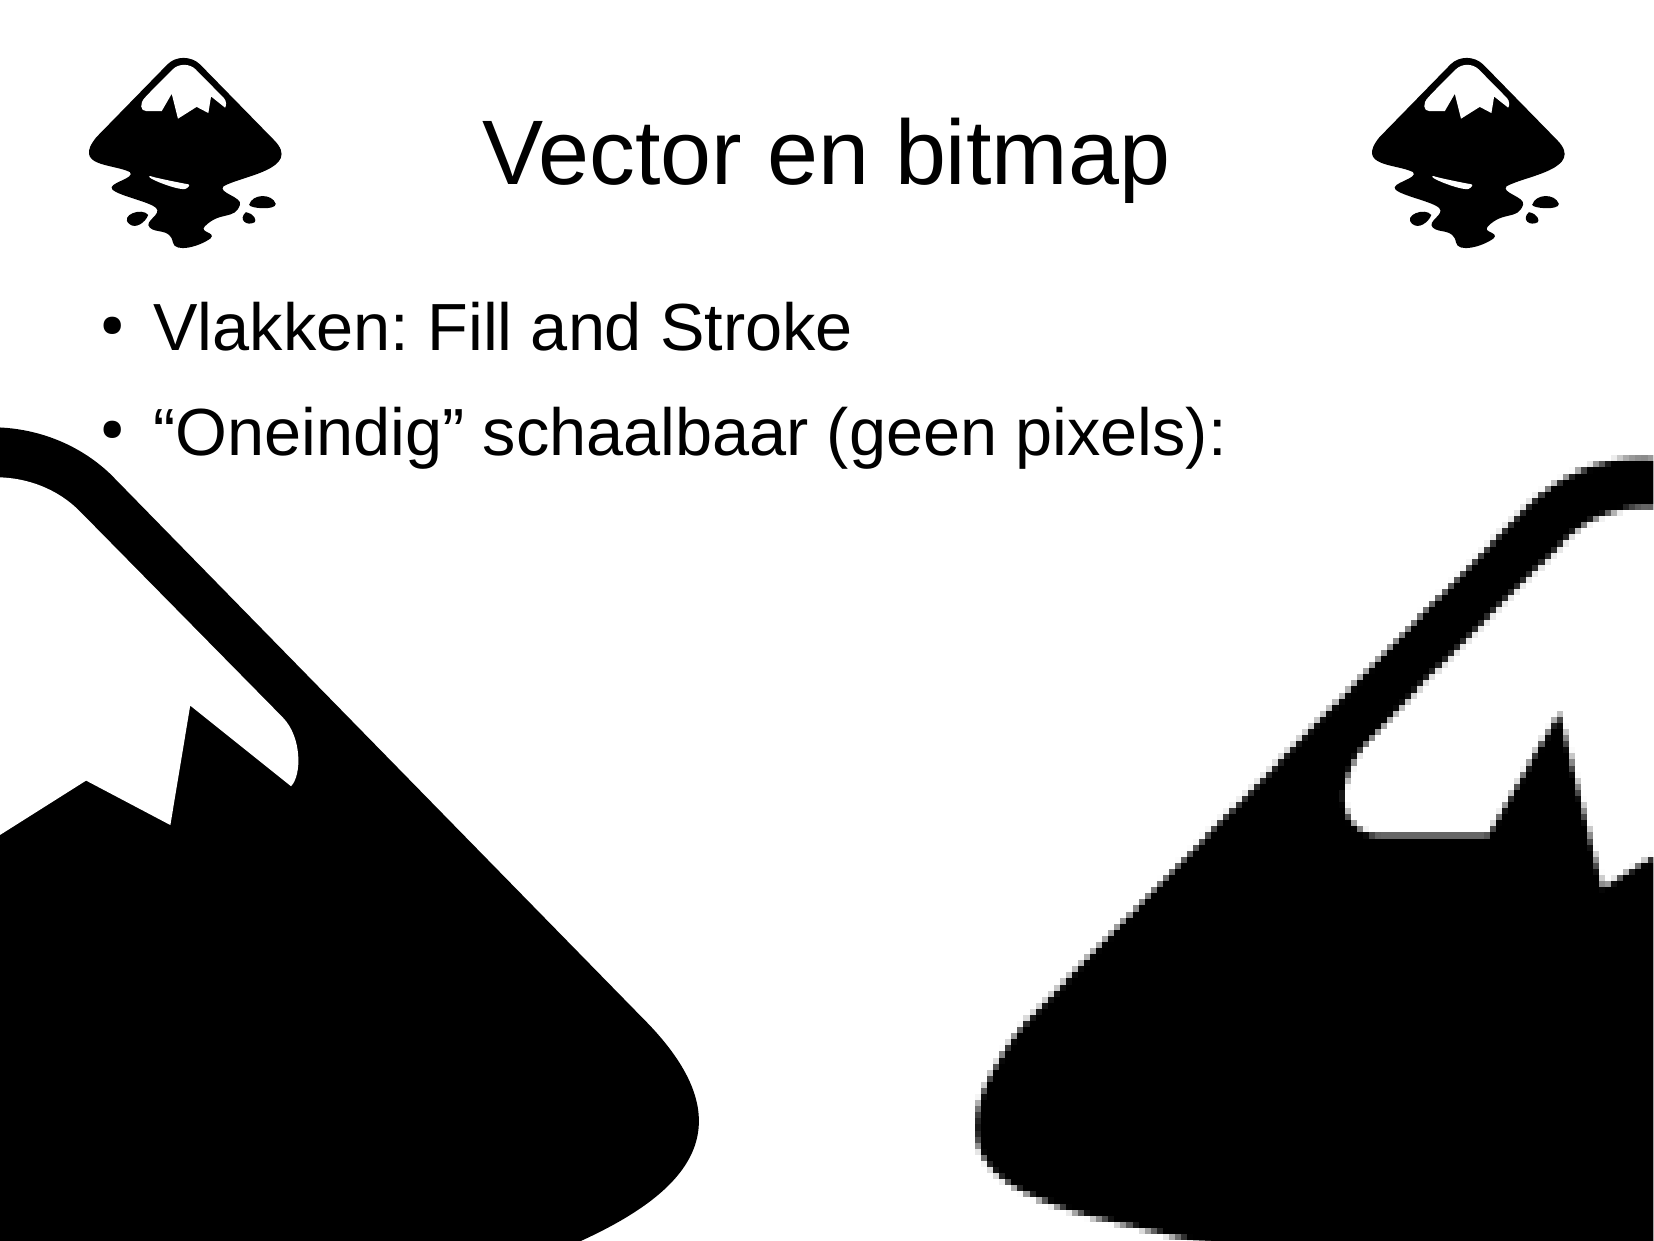

# Vector en bitmap
Vlakken: Fill and Stroke
“Oneindig” schaalbaar (geen pixels):